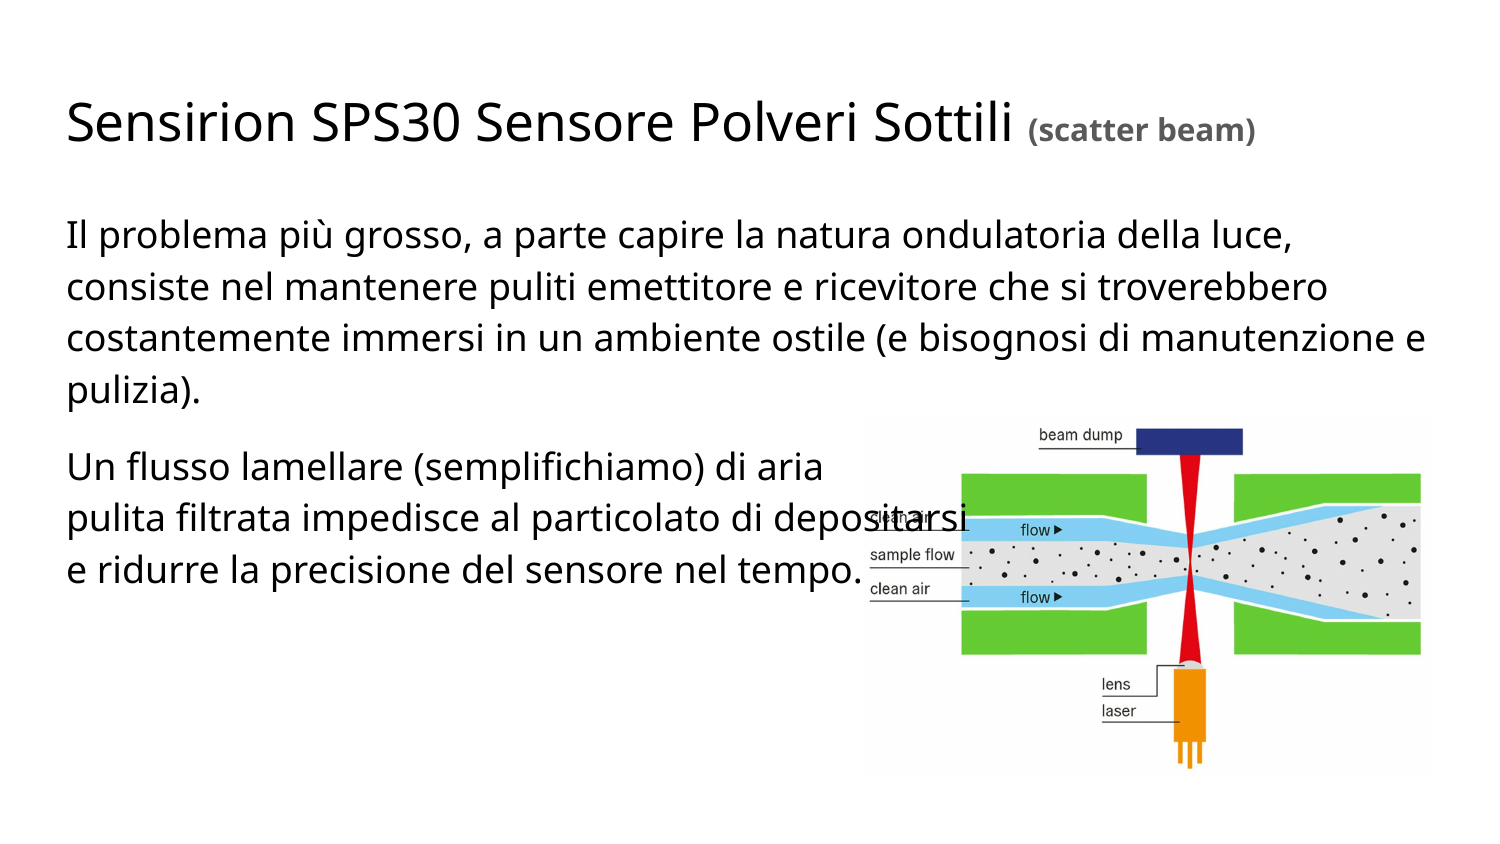

Sensirion SPS30 Sensore Polveri Sottili (scatter beam)
# Il problema più grosso, a parte capire la natura ondulatoria della luce, consiste nel mantenere puliti emettitore e ricevitore che si troverebbero costantemente immersi in un ambiente ostile (e bisognosi di manutenzione e pulizia).
Un flusso lamellare (semplifichiamo) di aria
pulita filtrata impedisce al particolato di depositarsi
e ridurre la precisione del sensore nel tempo.